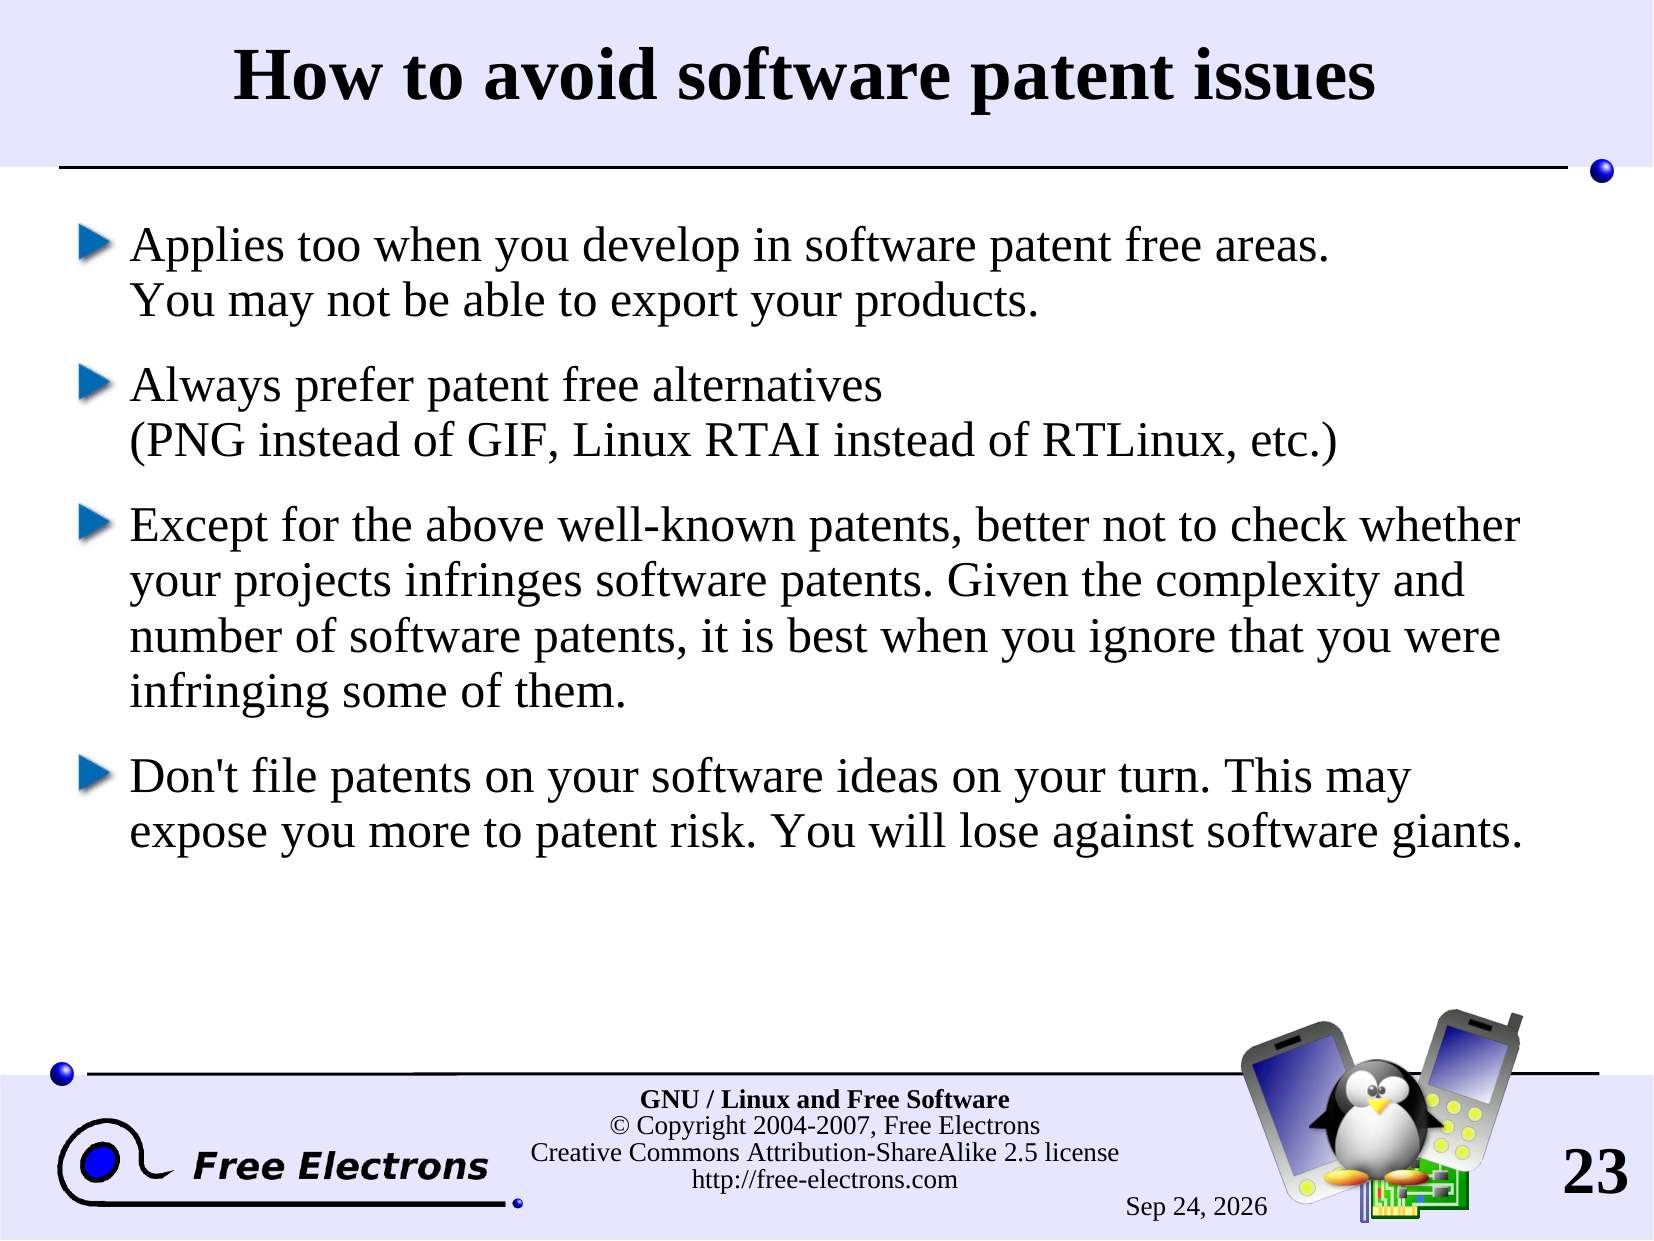

# How to avoid software patent issues
Applies too when you develop in software patent free areas.
You may not be able to export your products.
Always prefer patent free alternatives
(PNG instead of GIF, Linux RTAI instead of RTLinux, etc.)
Except for the above well-known patents, better not to check whether your projects infringes software patents. Given the complexity and number of software patents, it is best when you ignore that you were infringing some of them.
Don't file patents on your software ideas on your turn. This may expose you more to patent risk. You will lose against software giants.